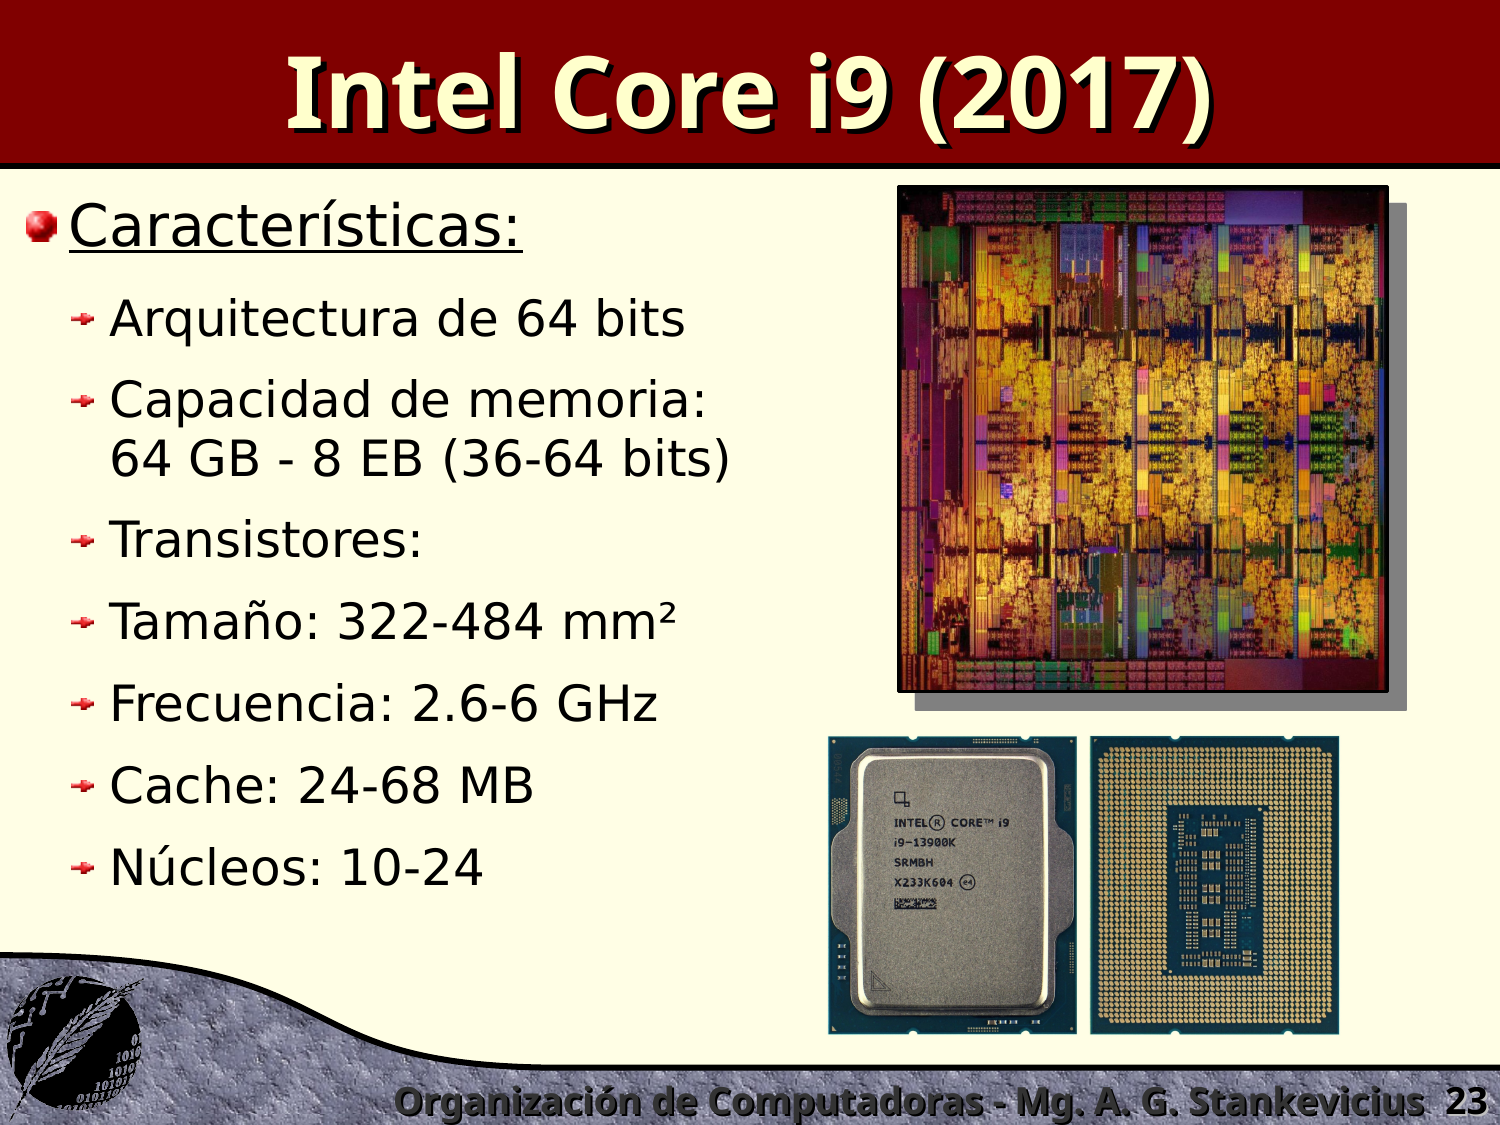

# Intel Core i9 (2017)
Características:
Arquitectura de 64 bits
Capacidad de memoria:
64 GB - 8 EB (36-64 bits)
Transistores:
Tamaño: 322-484 mm²
Frecuencia: 2.6-6 GHz
Cache: 24-68 MB
Núcleos: 10-24
23